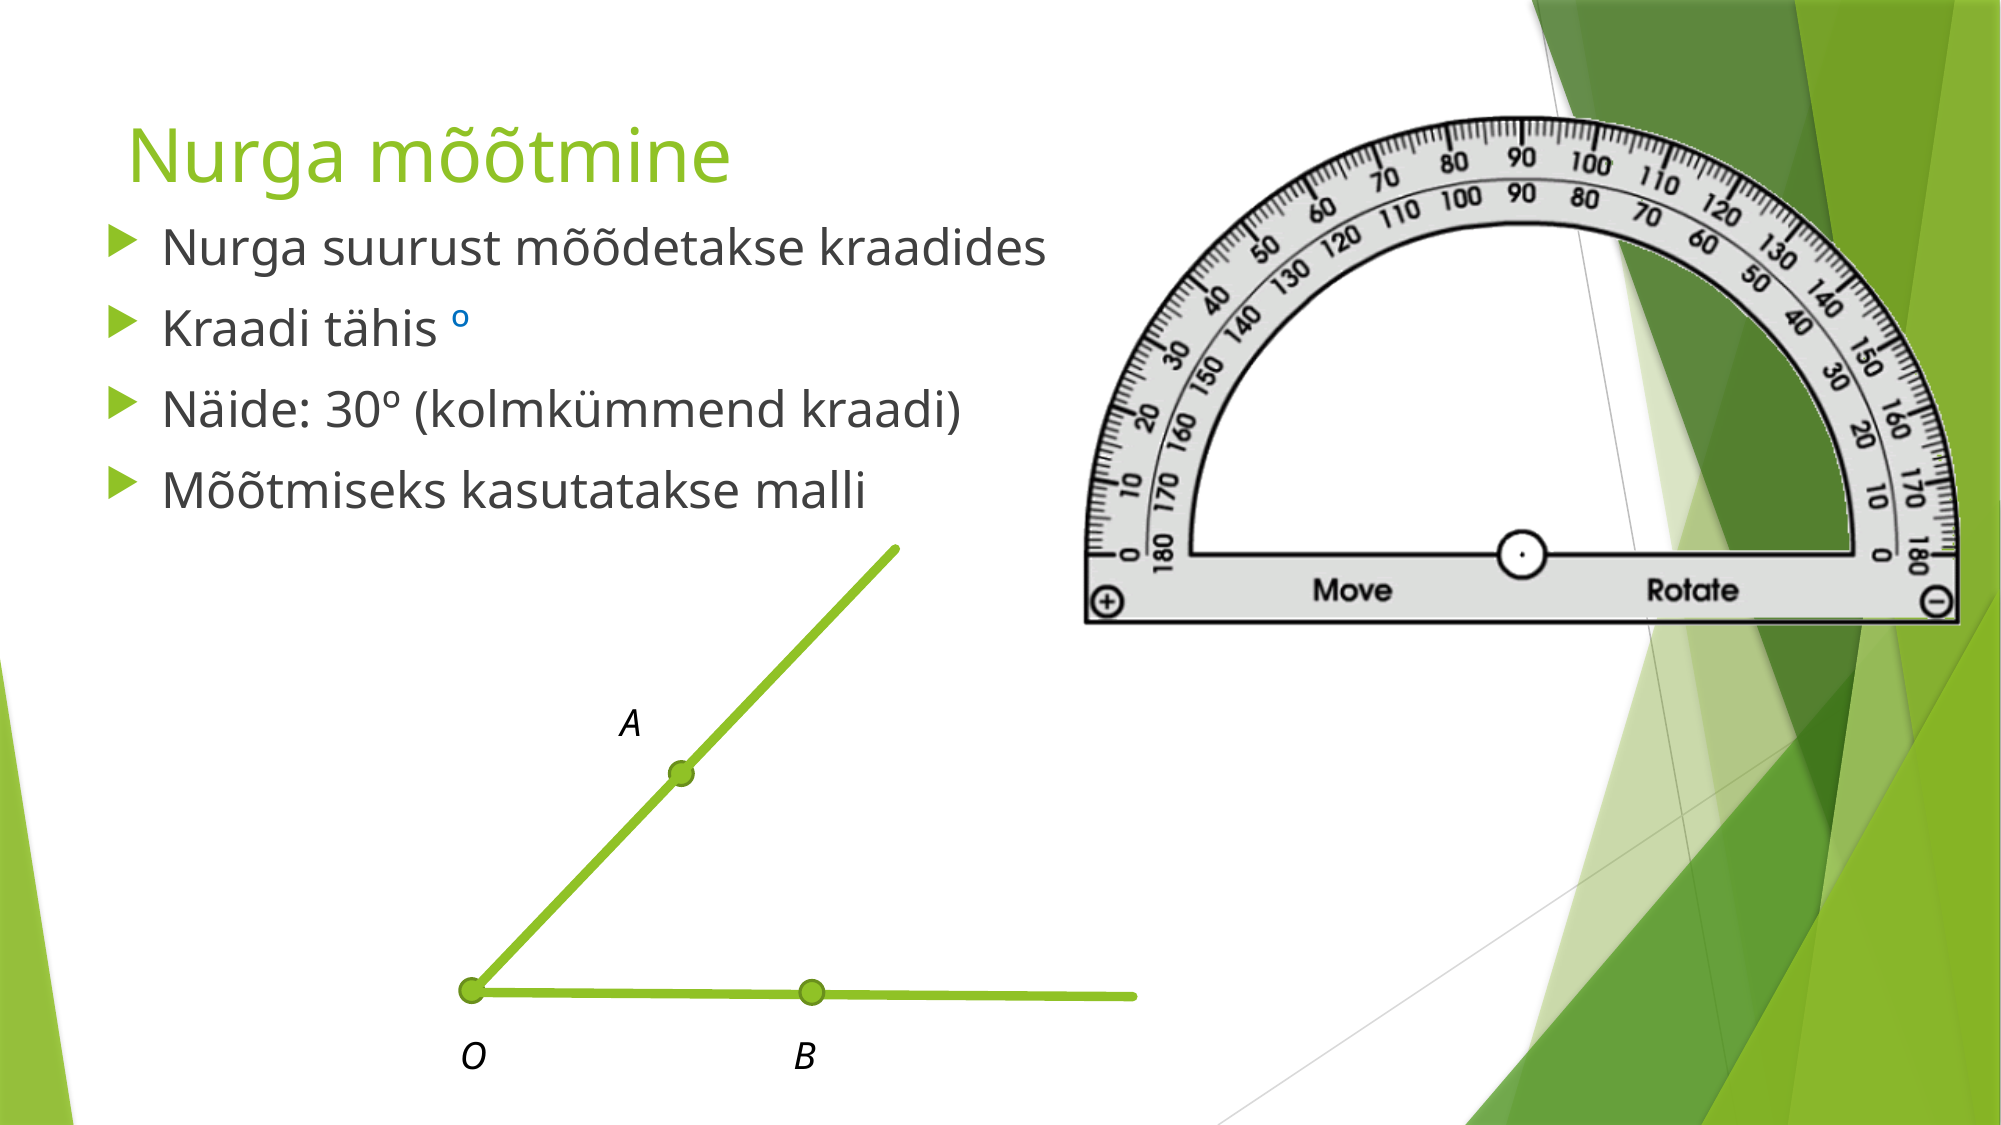

# Nurga mõõtmine
Nurga suurust mõõdetakse kraadides
Kraadi tähis º
Näide: 30º (kolmkümmend kraadi)
Mõõtmiseks kasutatakse malli
A
O
B